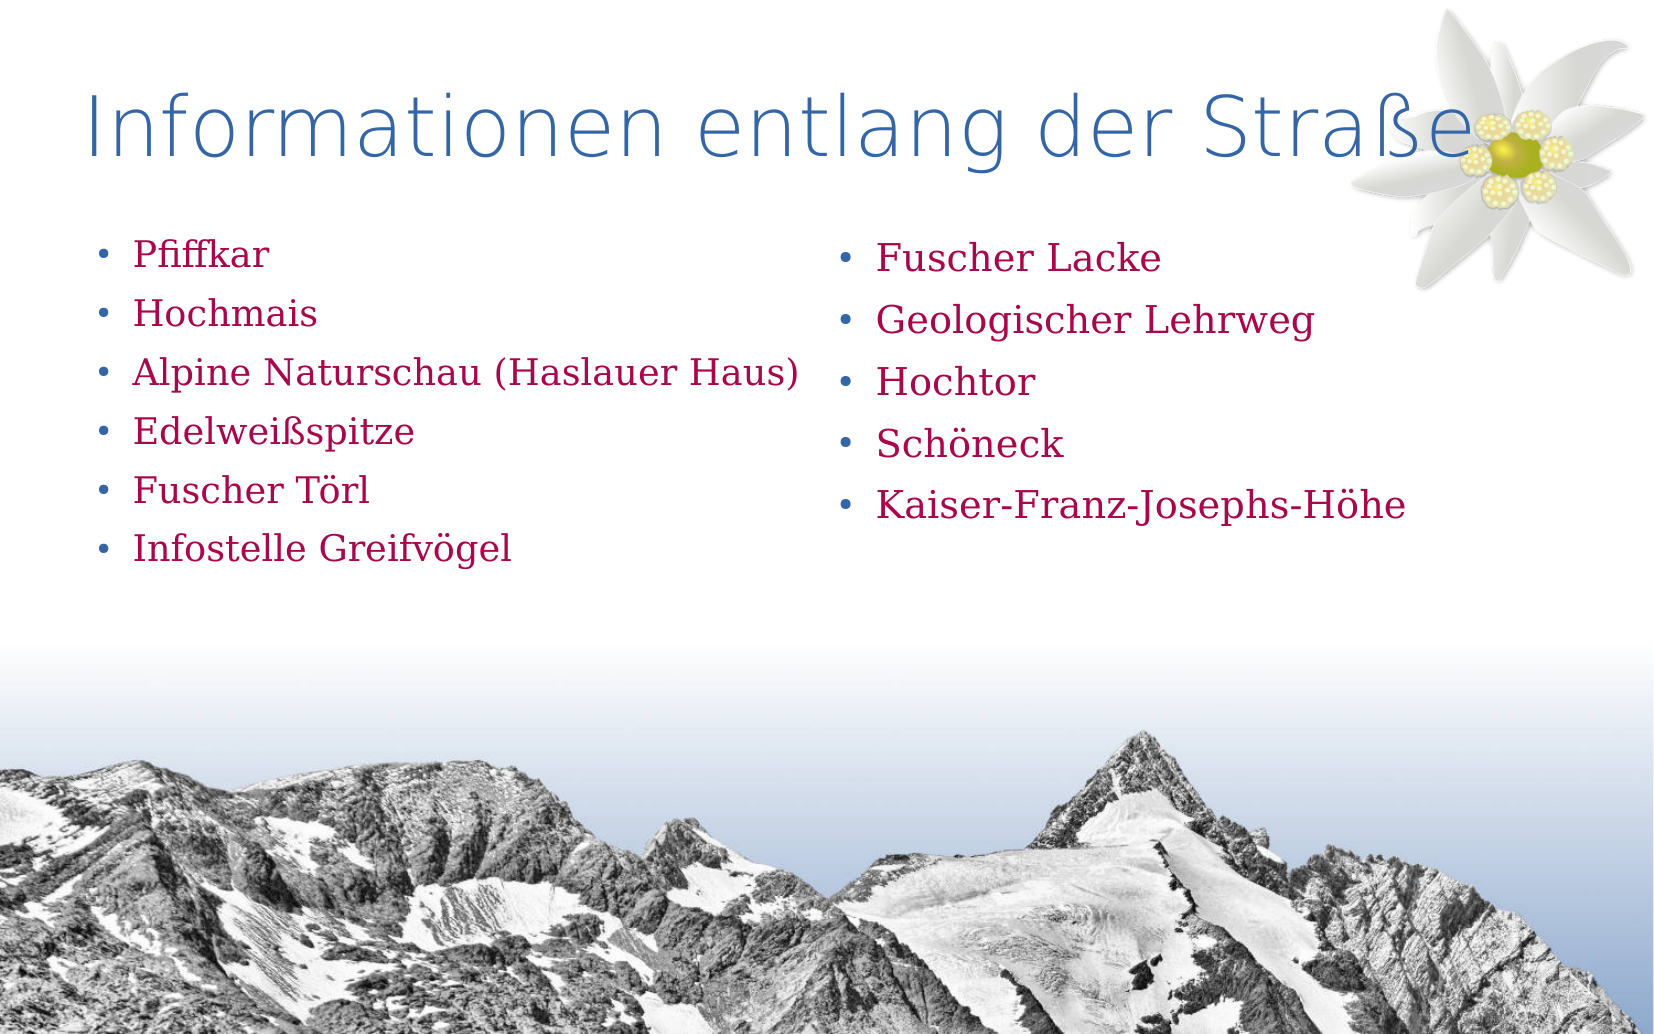

# Informationen entlang der Straße
Pfiffkar
Hochmais
Alpine Naturschau (Haslauer Haus)
Edelweißspitze
Fuscher Törl
Infostelle Greifvögel
Fuscher Lacke
Geologischer Lehrweg
Hochtor
Schöneck
Kaiser-Franz-Josephs-Höhe
Großglockner Hochalpenstraße
7